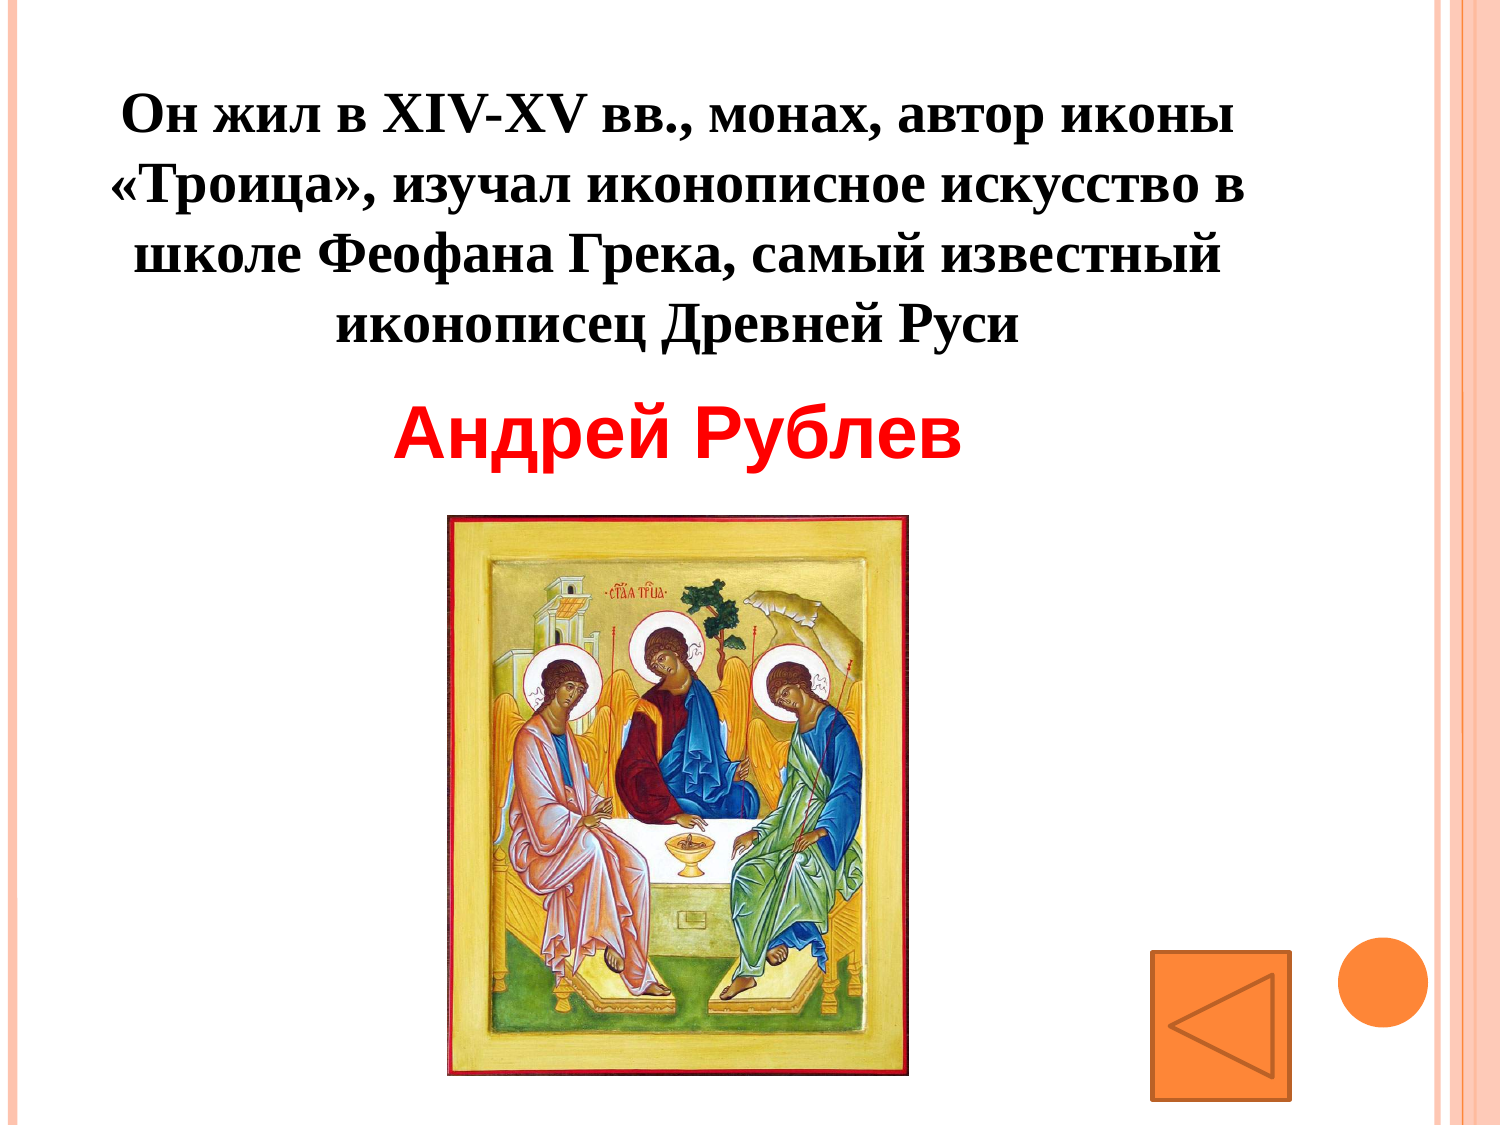

Он жил в XIV-XV вв., монах, автор иконы «Троица», изучал иконописное искусство в школе Феофана Грека, самый известный иконописец Древней Руси
Андрей Рублев